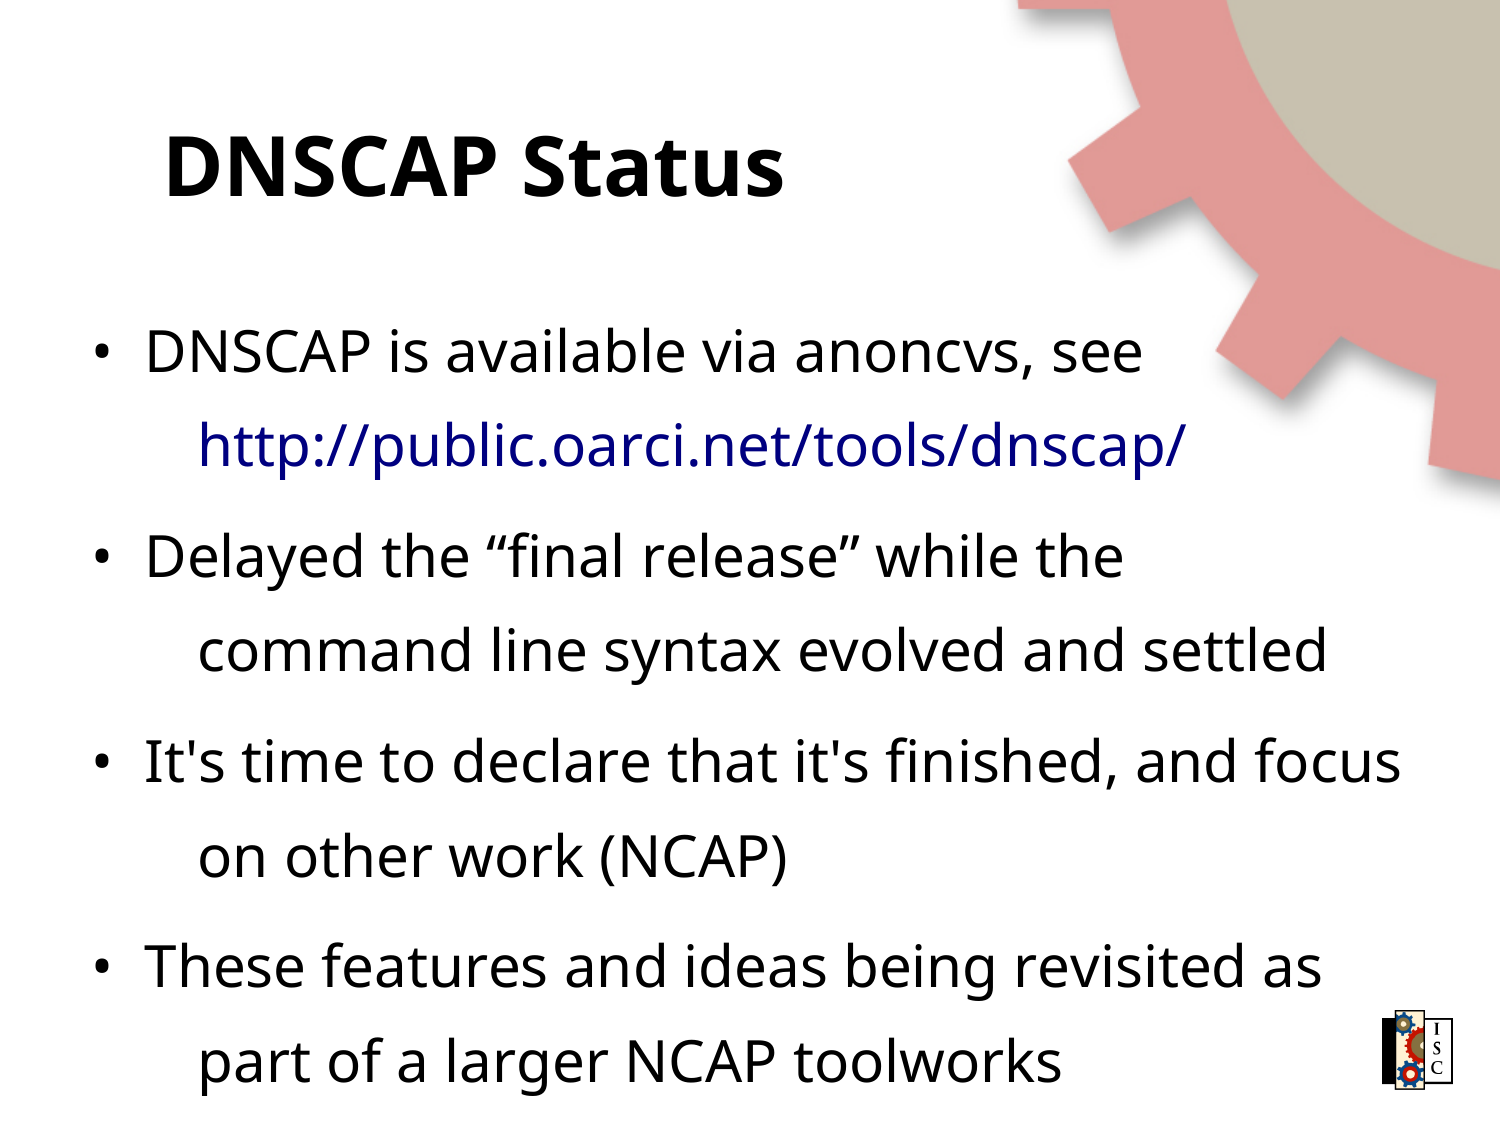

# DNSCAP Status
DNSCAP is available via anoncvs, see http://public.oarci.net/tools/dnscap/
Delayed the “final release” while the command line syntax evolved and settled
It's time to declare that it's finished, and focus on other work (NCAP)
These features and ideas being revisited as part of a larger NCAP toolworks